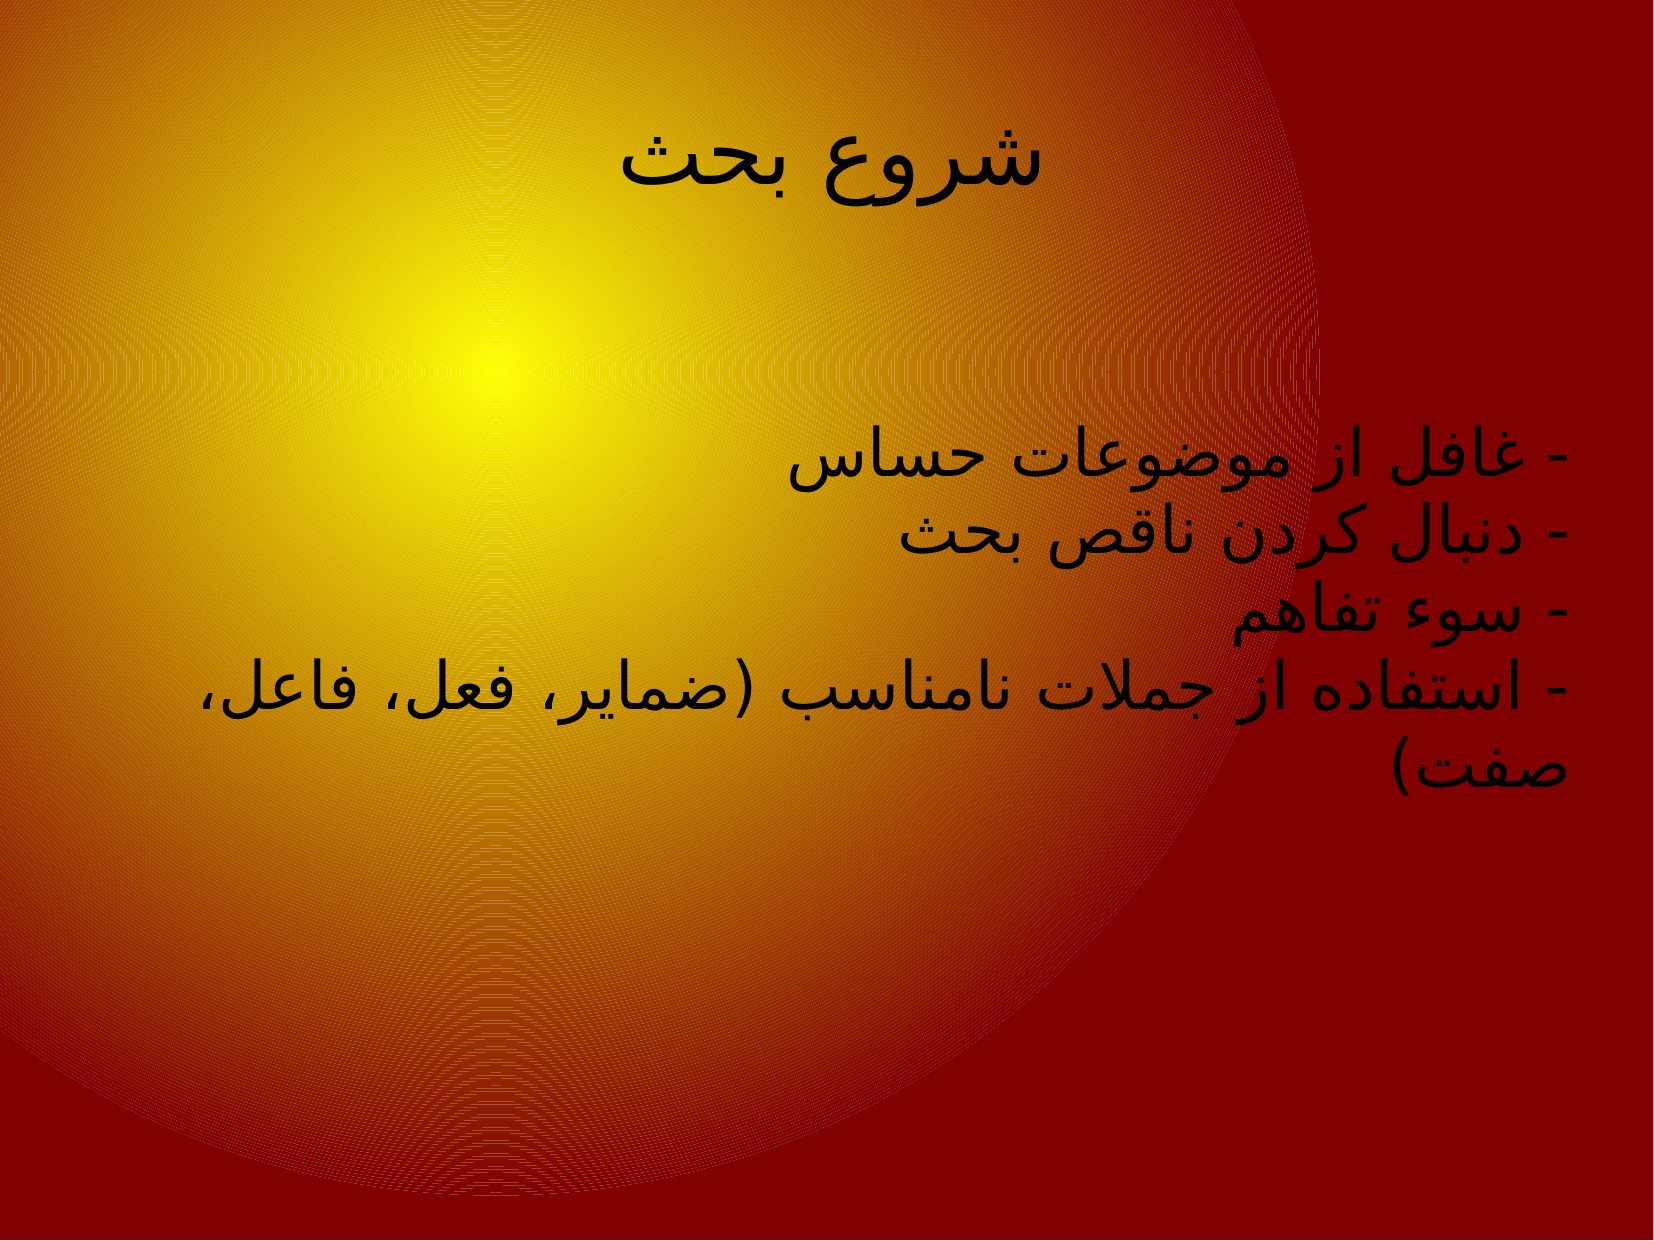

# شروع بحث
- غافل از موضوعات حساس
- دنبال کردن ناقص بحث
- سوء تفاهم
- استفاده از جملات نامناسب (ضمایر، فعل، فاعل، صفت)